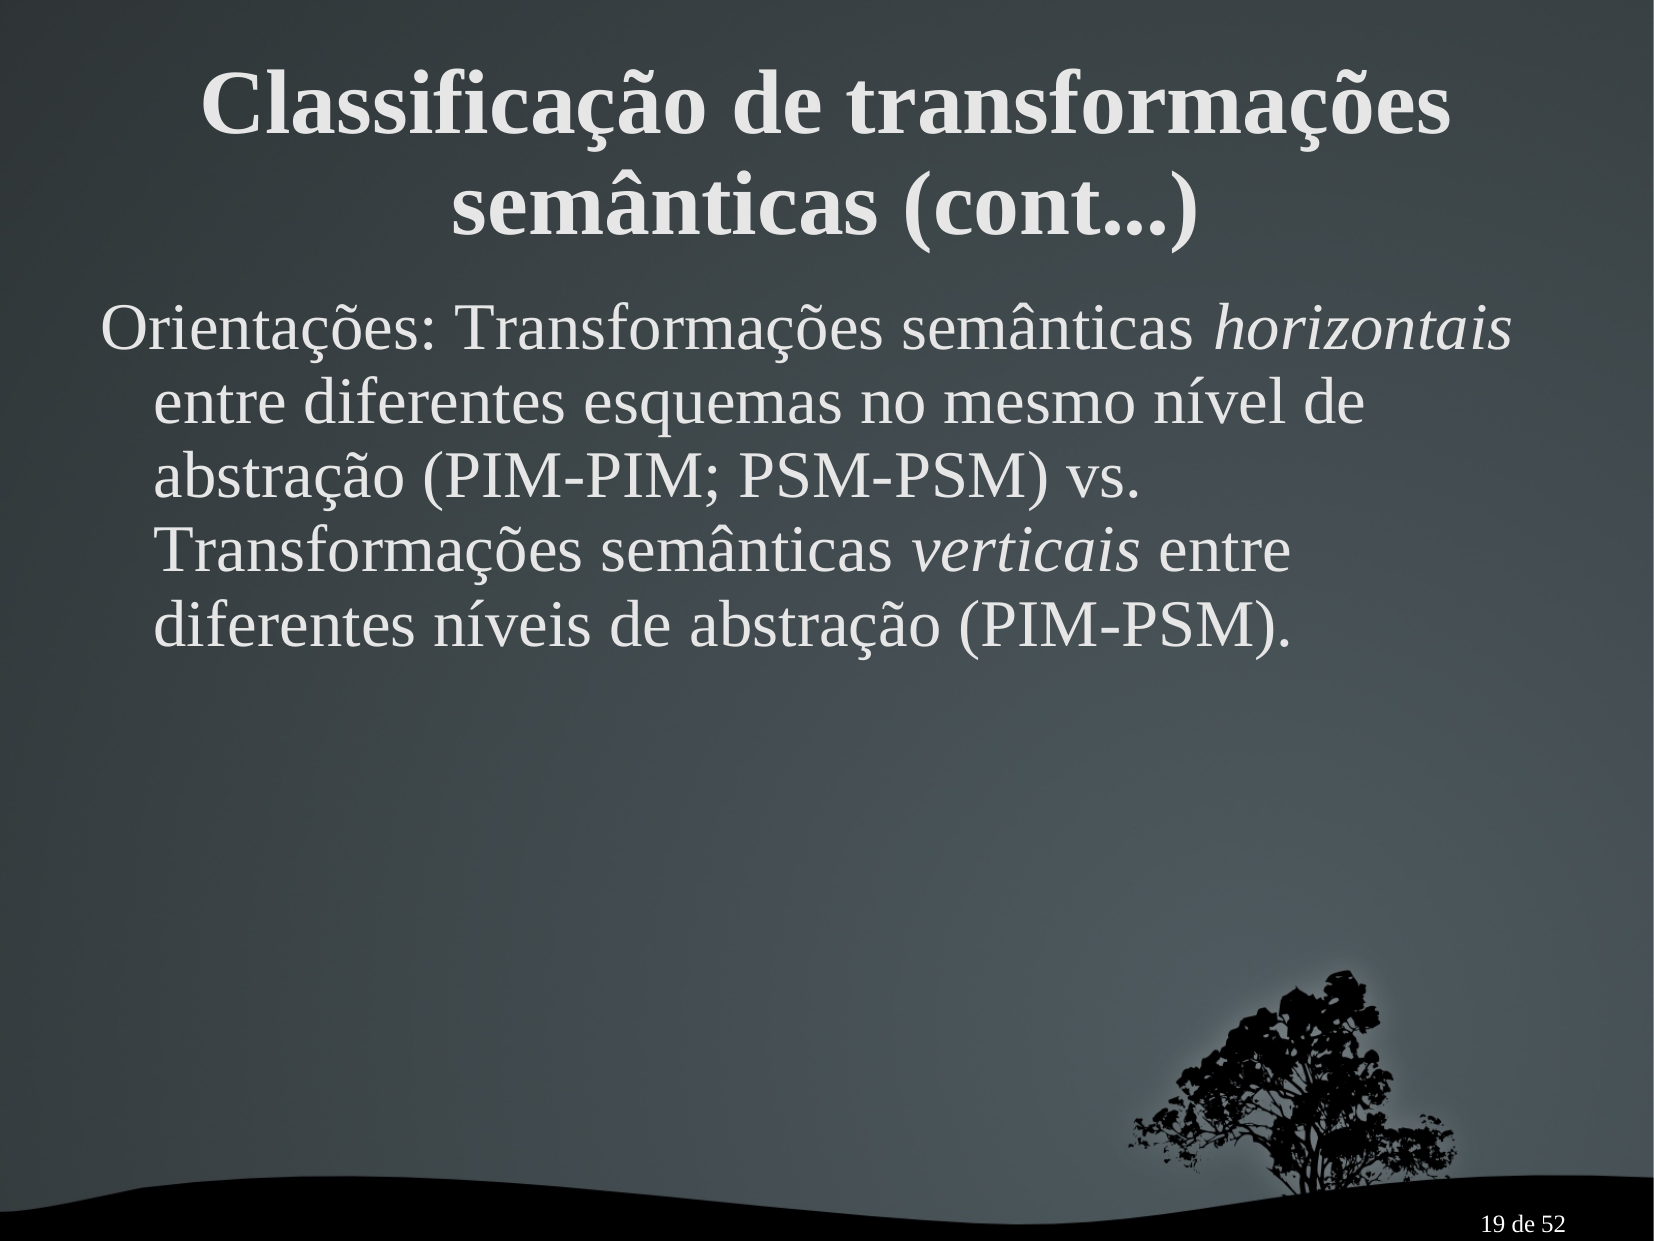

# Classificação de transformações semânticas (cont...)
Orientações: Transformações semânticas horizontais entre diferentes esquemas no mesmo nível de abstração (PIM-PIM; PSM-PSM) vs. Transformações semânticas verticais entre diferentes níveis de abstração (PIM-PSM).
19